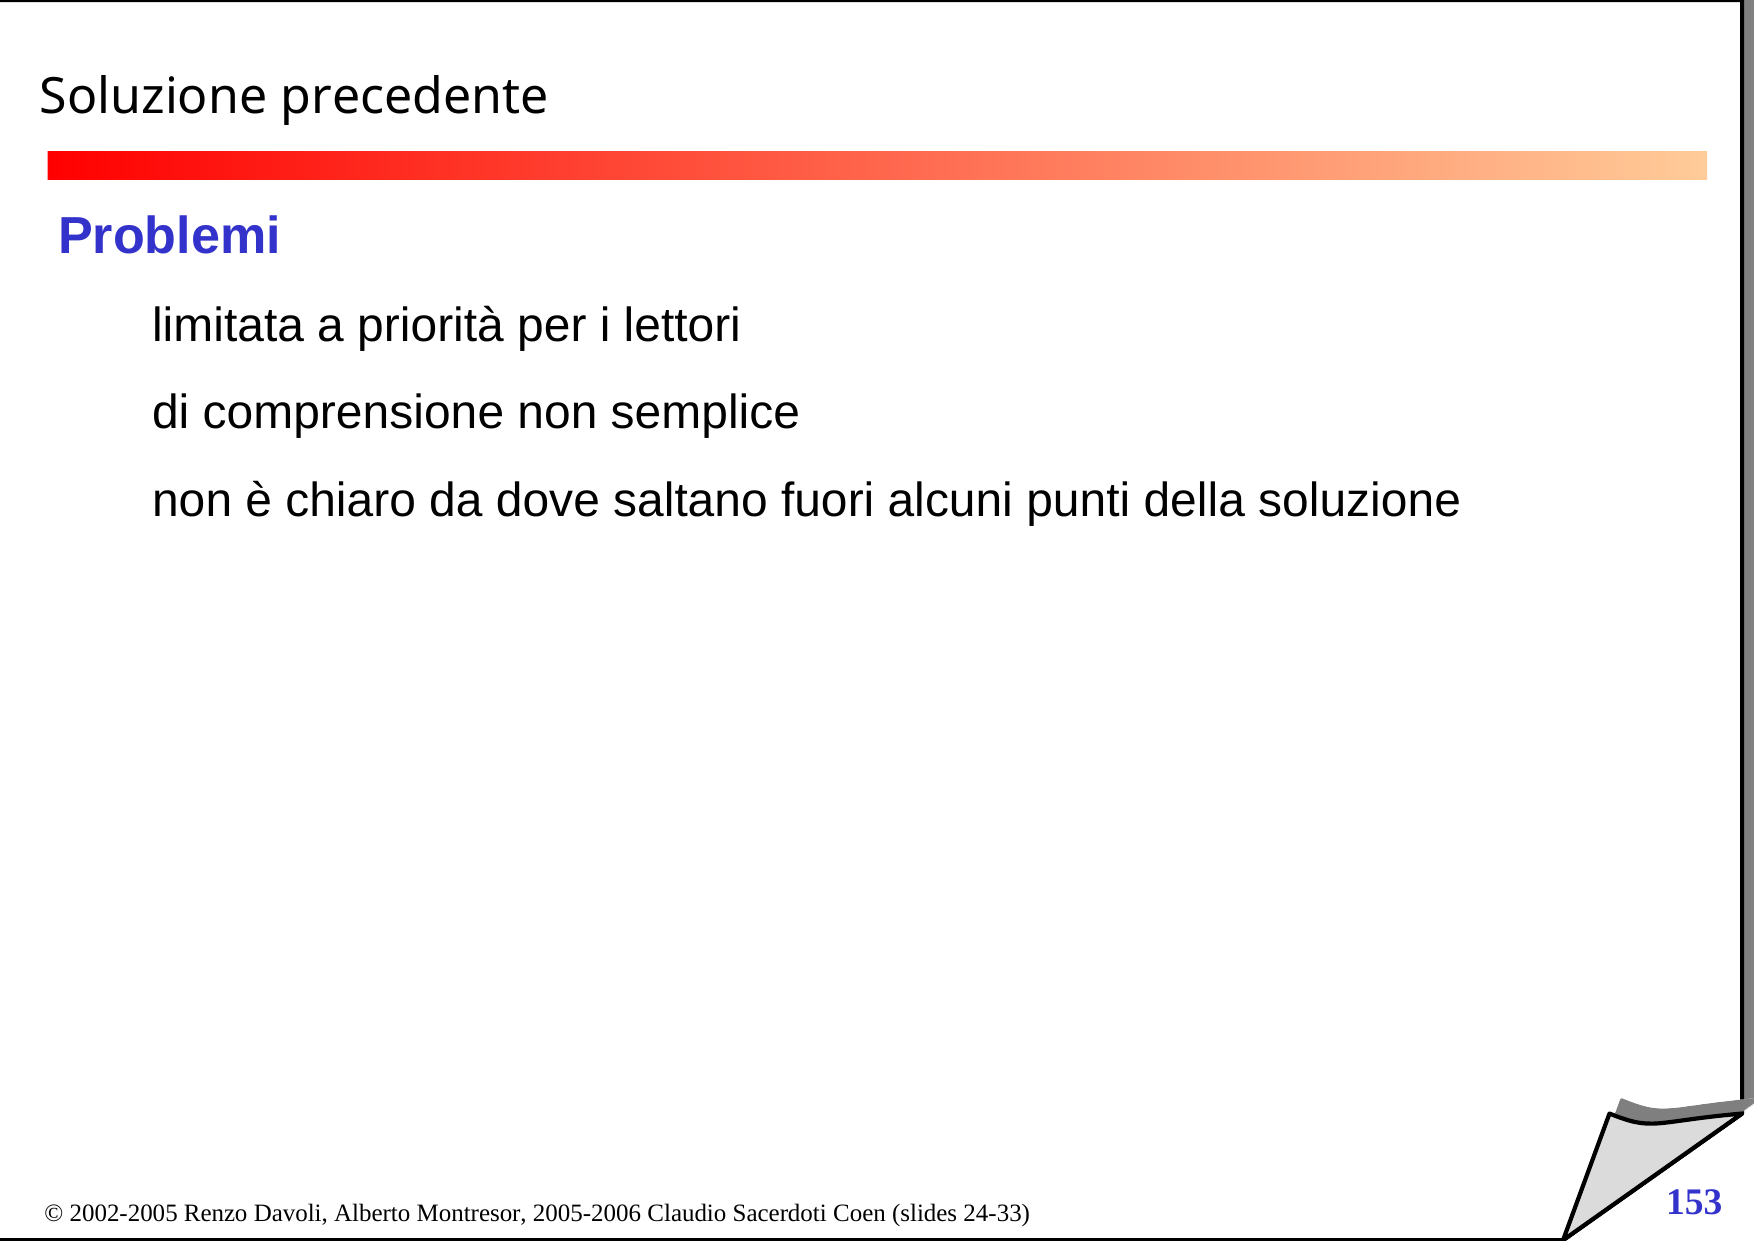

# Soluzione precedente
Problemi
limitata a priorità per i lettori
di comprensione non semplice
non è chiaro da dove saltano fuori alcuni punti della soluzione